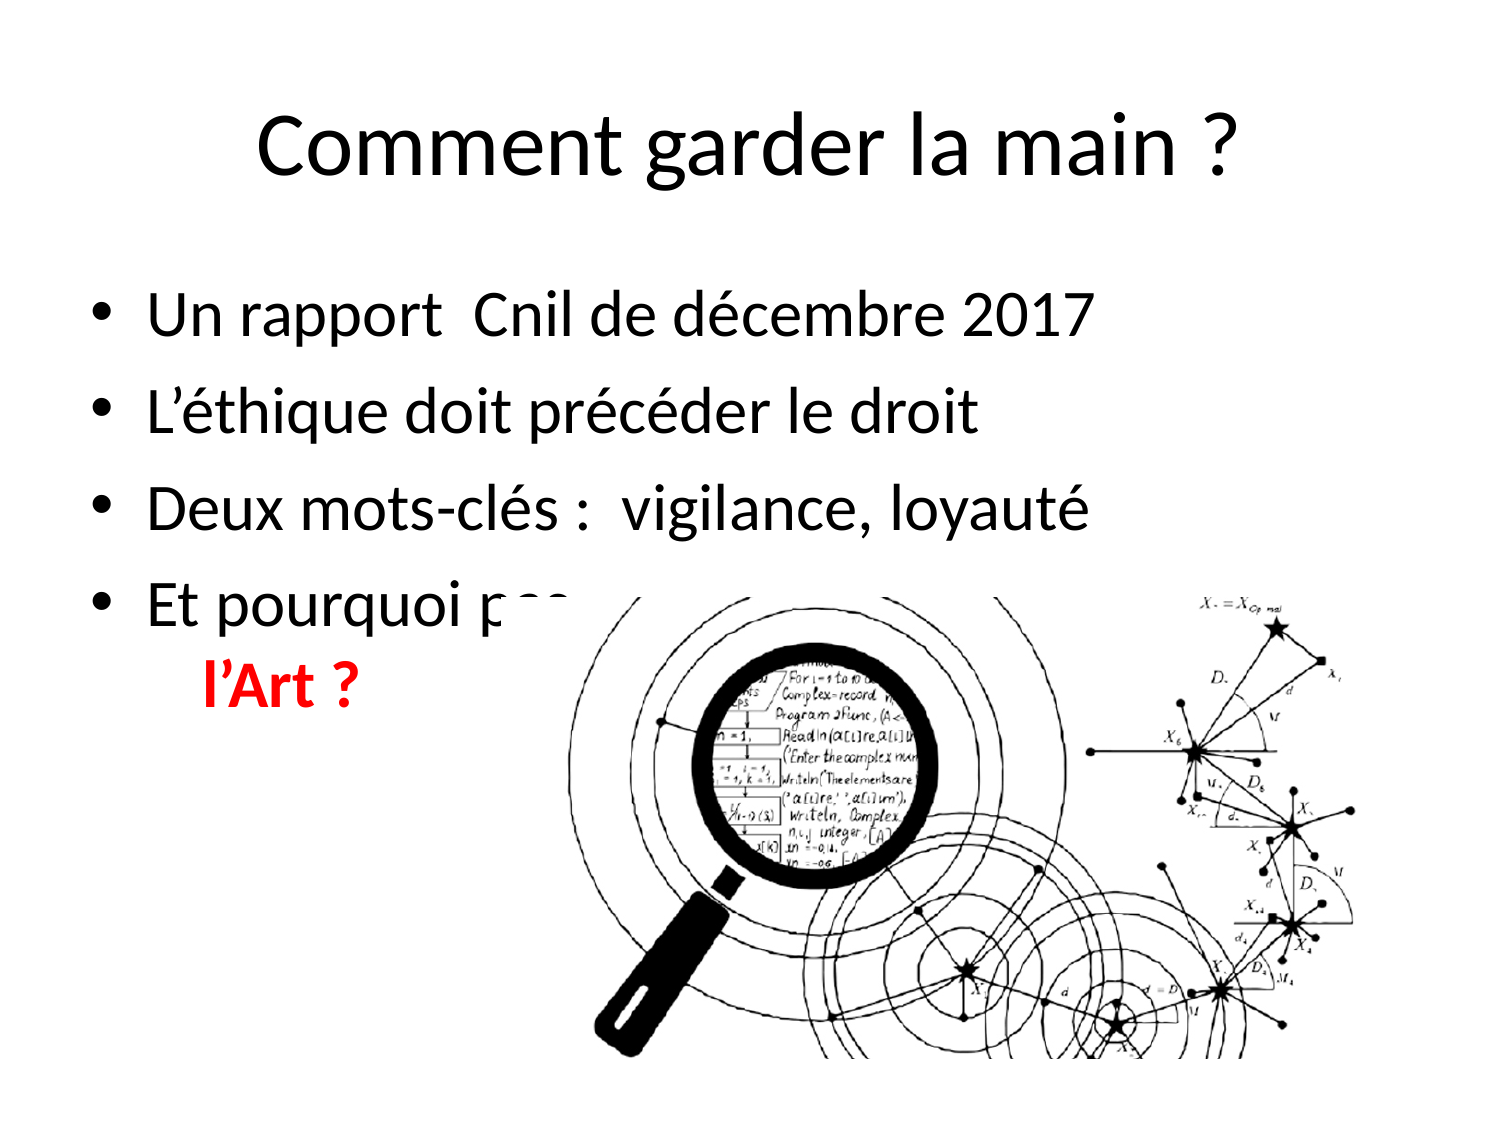

# Comment garder la main ?
Un rapport Cnil de décembre 2017
L’éthique doit précéder le droit
Deux mots-clés : vigilance, loyauté
Et pourquoi pas
l’Art ?